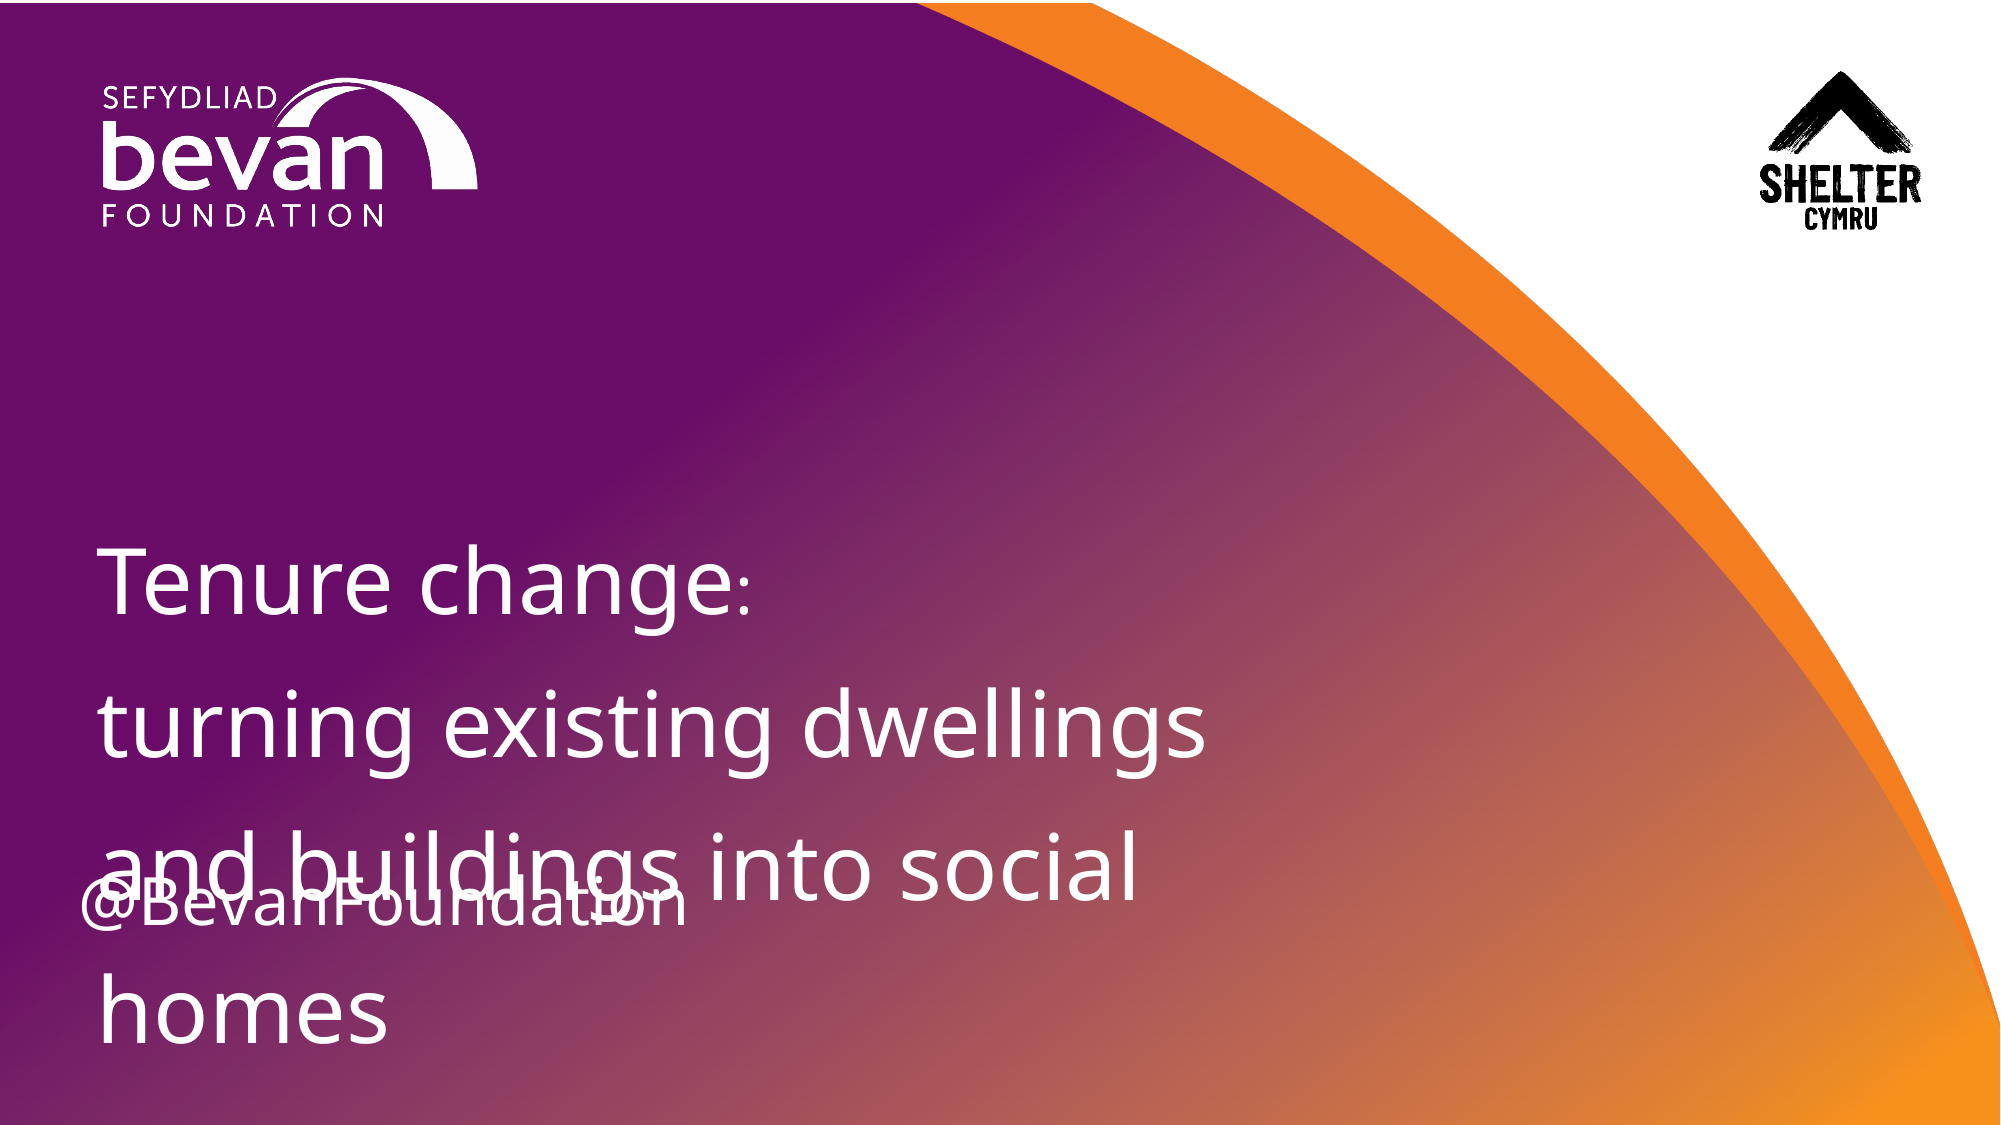

Tenure change:
turning existing dwellings and buildings into social homes
# @BevanFoundation